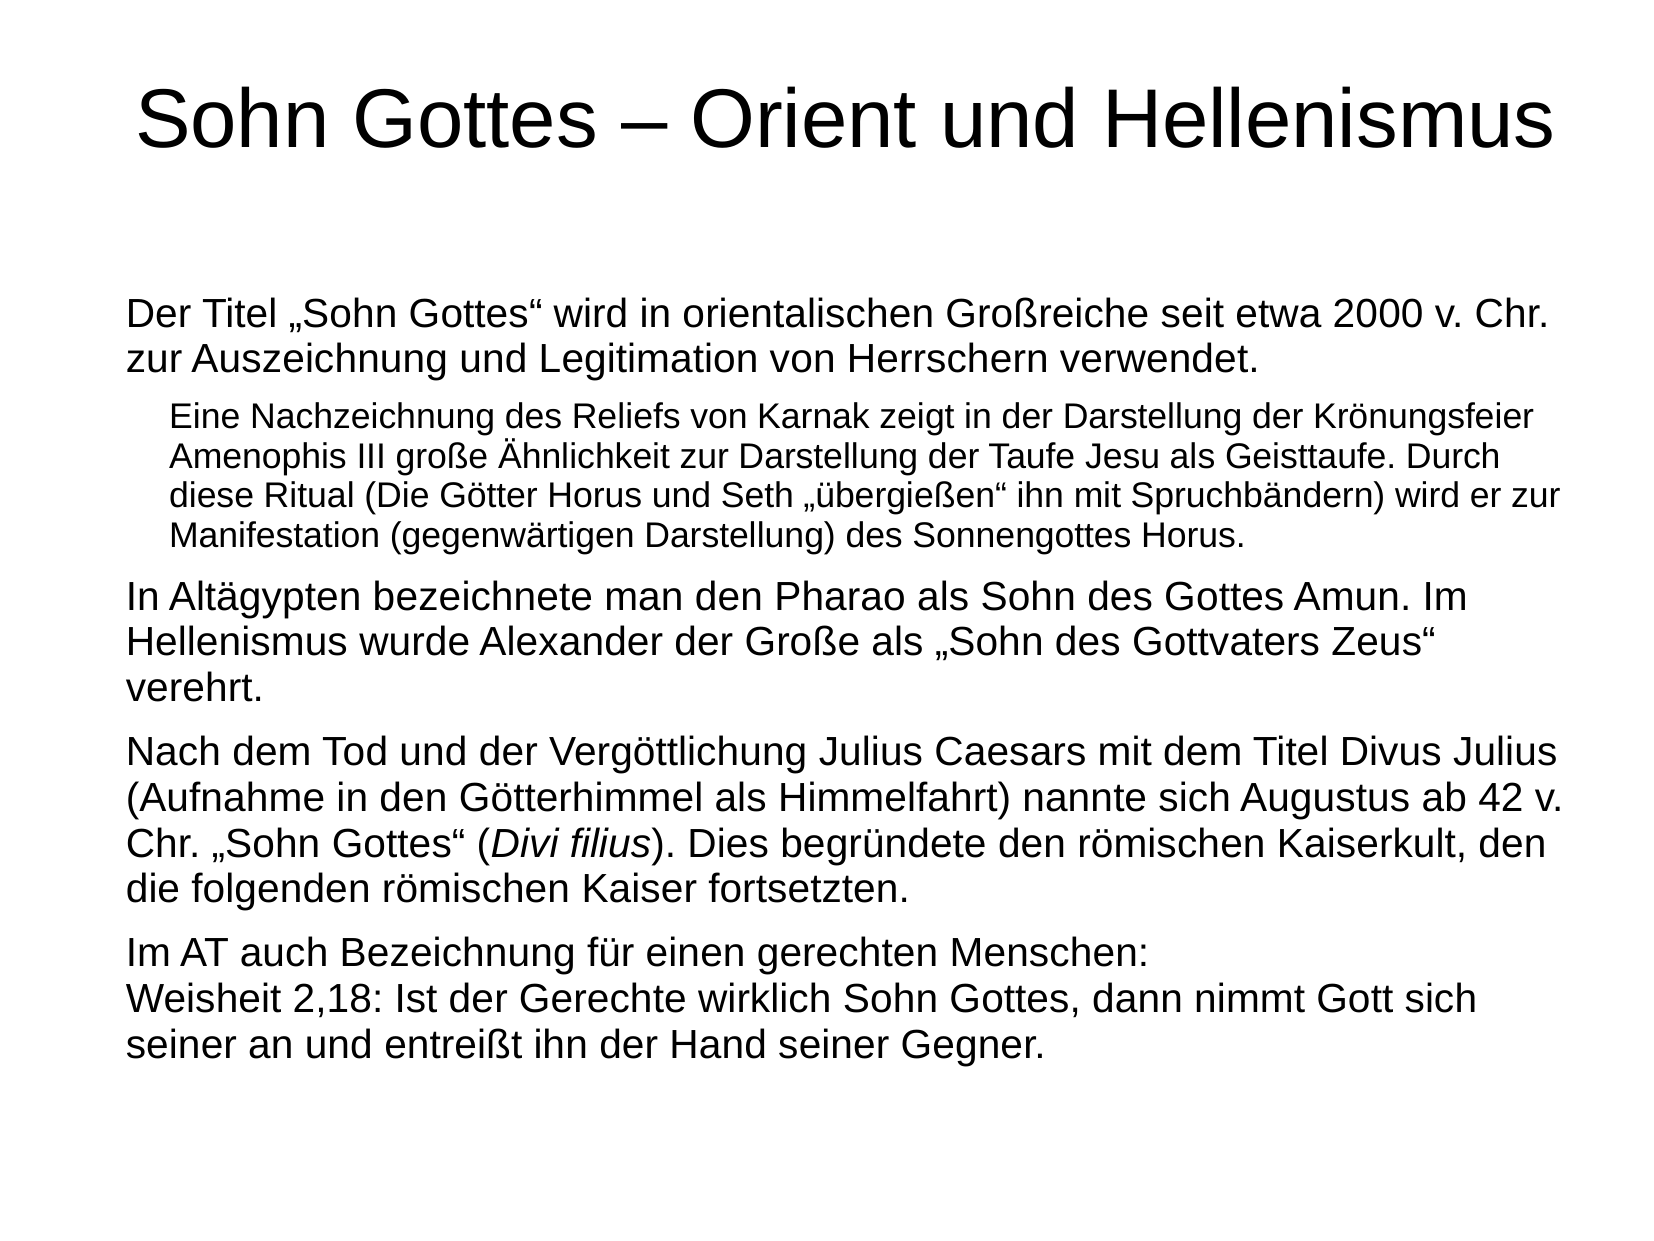

Sohn Gottes – Orient und Hellenismus
# Der Titel „Sohn Gottes“ wird in orientalischen Großreiche seit etwa 2000 v. Chr. zur Auszeichnung und Legitimation von Herrschern verwendet.
Eine Nachzeichnung des Reliefs von Karnak zeigt in der Darstellung der Krönungsfeier Amenophis III große Ähnlichkeit zur Darstellung der Taufe Jesu als Geisttaufe. Durch diese Ritual (Die Götter Horus und Seth „übergießen“ ihn mit Spruchbändern) wird er zur Manifestation (gegenwärtigen Darstellung) des Sonnengottes Horus.
In Altägypten bezeichnete man den Pharao als Sohn des Gottes Amun. Im Hellenismus wurde Alexander der Große als „Sohn des Gottvaters Zeus“ verehrt.
Nach dem Tod und der Vergöttlichung Julius Caesars mit dem Titel Divus Julius (Aufnahme in den Götterhimmel als Himmelfahrt) nannte sich Augustus ab 42 v. Chr. „Sohn Gottes“ (Divi filius). Dies begründete den römischen Kaiserkult, den die folgenden römischen Kaiser fortsetzten.
Im AT auch Bezeichnung für einen gerechten Menschen:
Weisheit 2,18: Ist der Gerechte wirklich Sohn Gottes, dann nimmt Gott sich seiner an und entreißt ihn der Hand seiner Gegner.